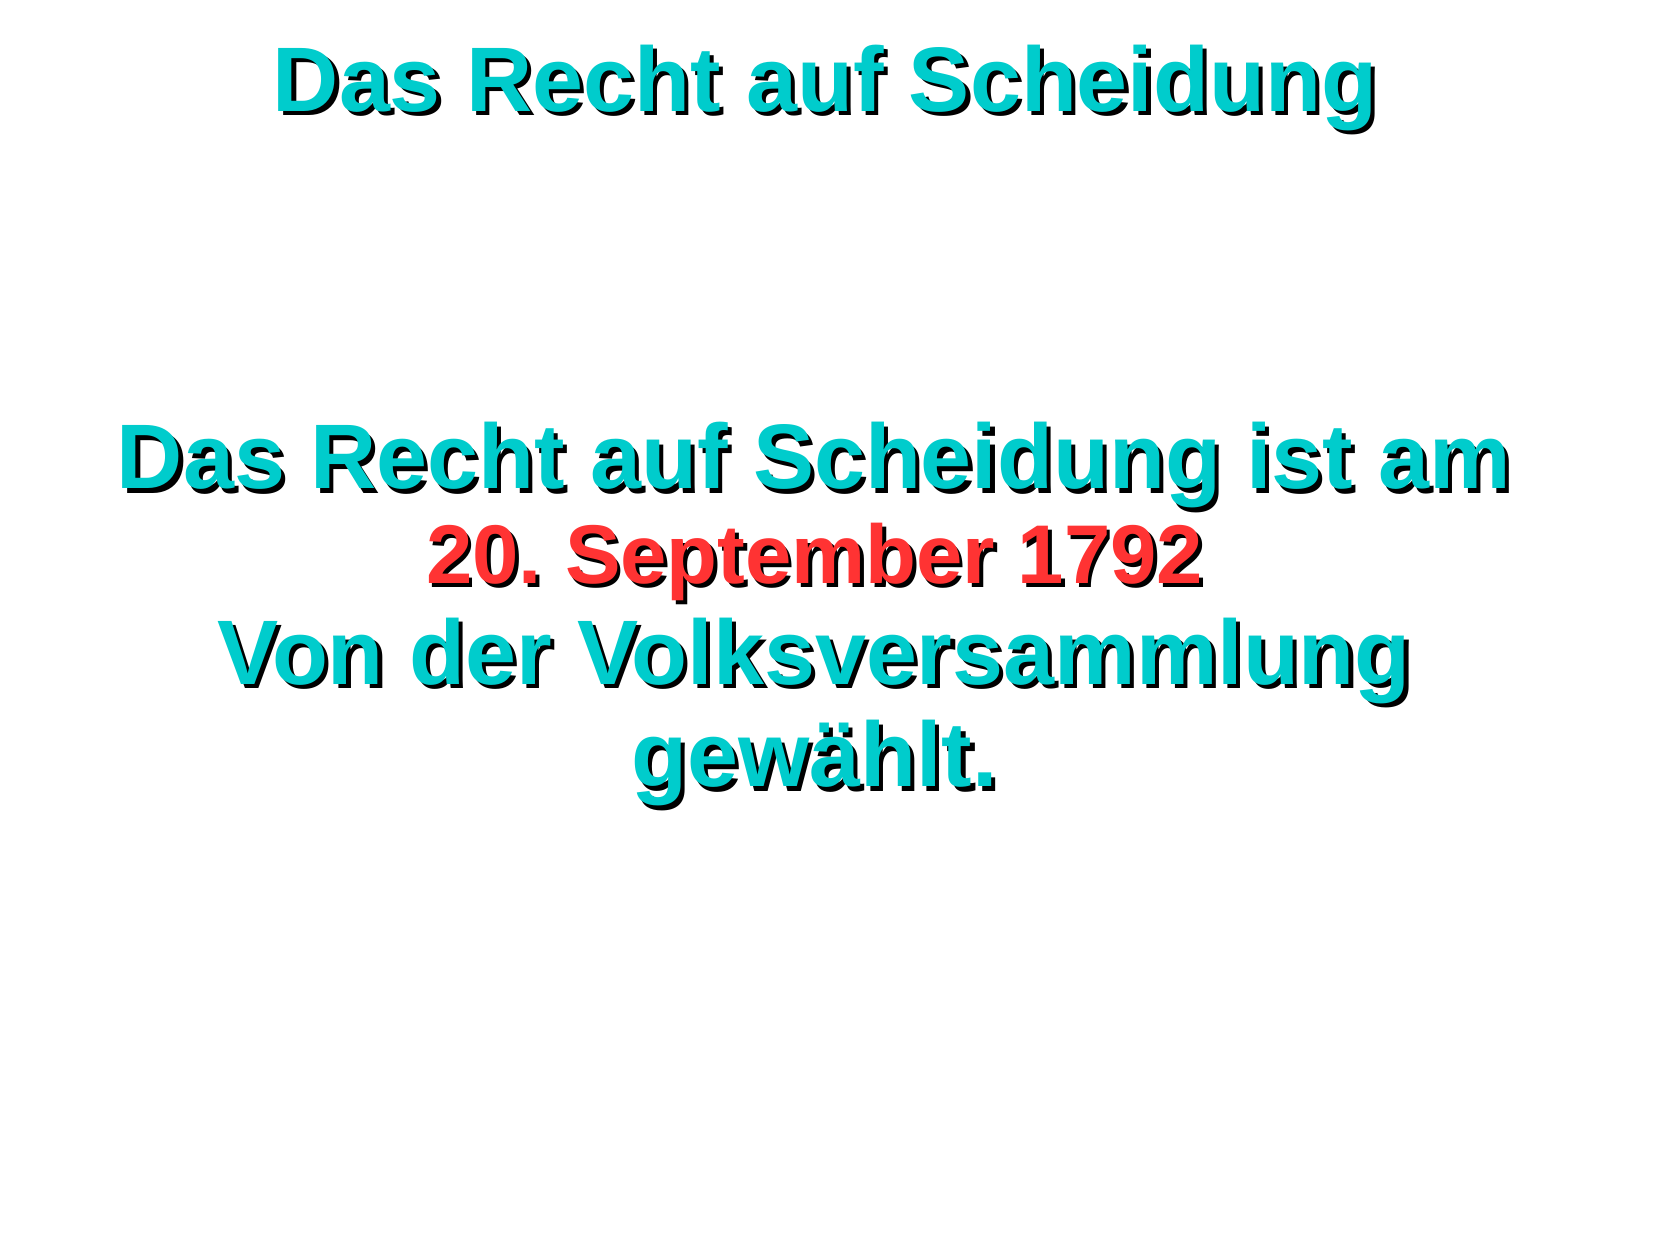

# Das Recht auf Scheidung
Das Recht auf Scheidung ist am
20. September 1792
Von der Volksversammlung gewählt.